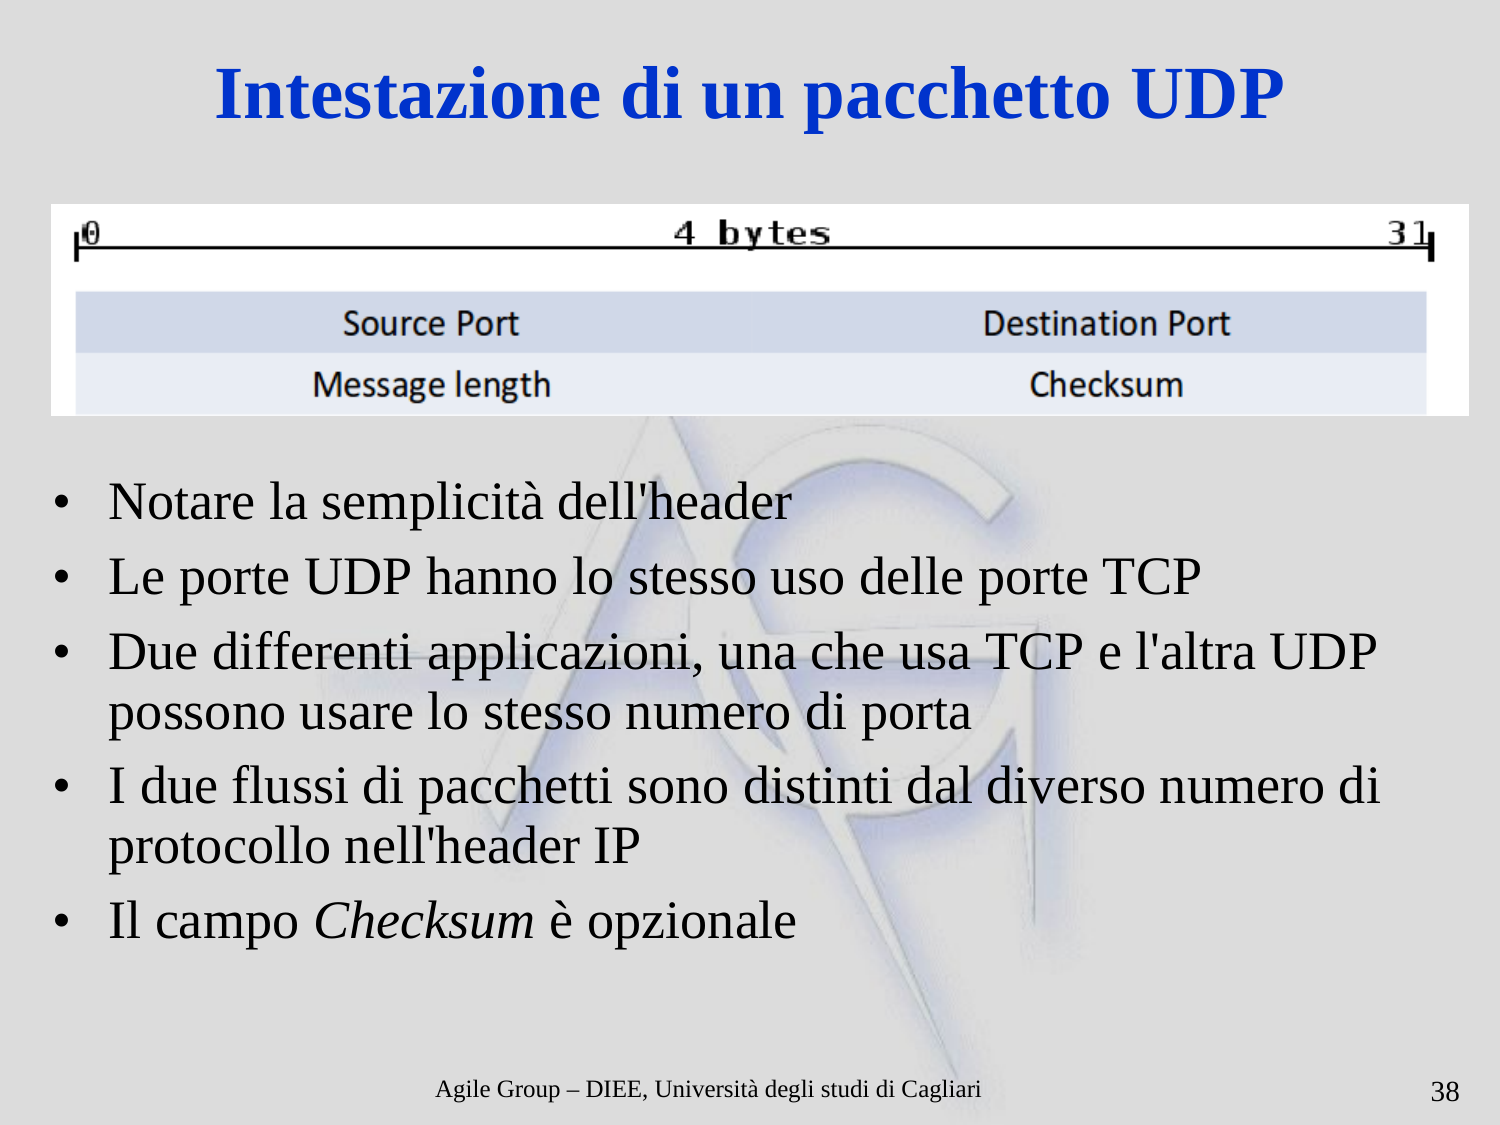

# Intestazione di un pacchetto UDP
Notare la semplicità dell'header
Le porte UDP hanno lo stesso uso delle porte TCP
Due differenti applicazioni, una che usa TCP e l'altra UDP possono usare lo stesso numero di porta
I due flussi di pacchetti sono distinti dal diverso numero di protocollo nell'header IP
Il campo Checksum è opzionale
38